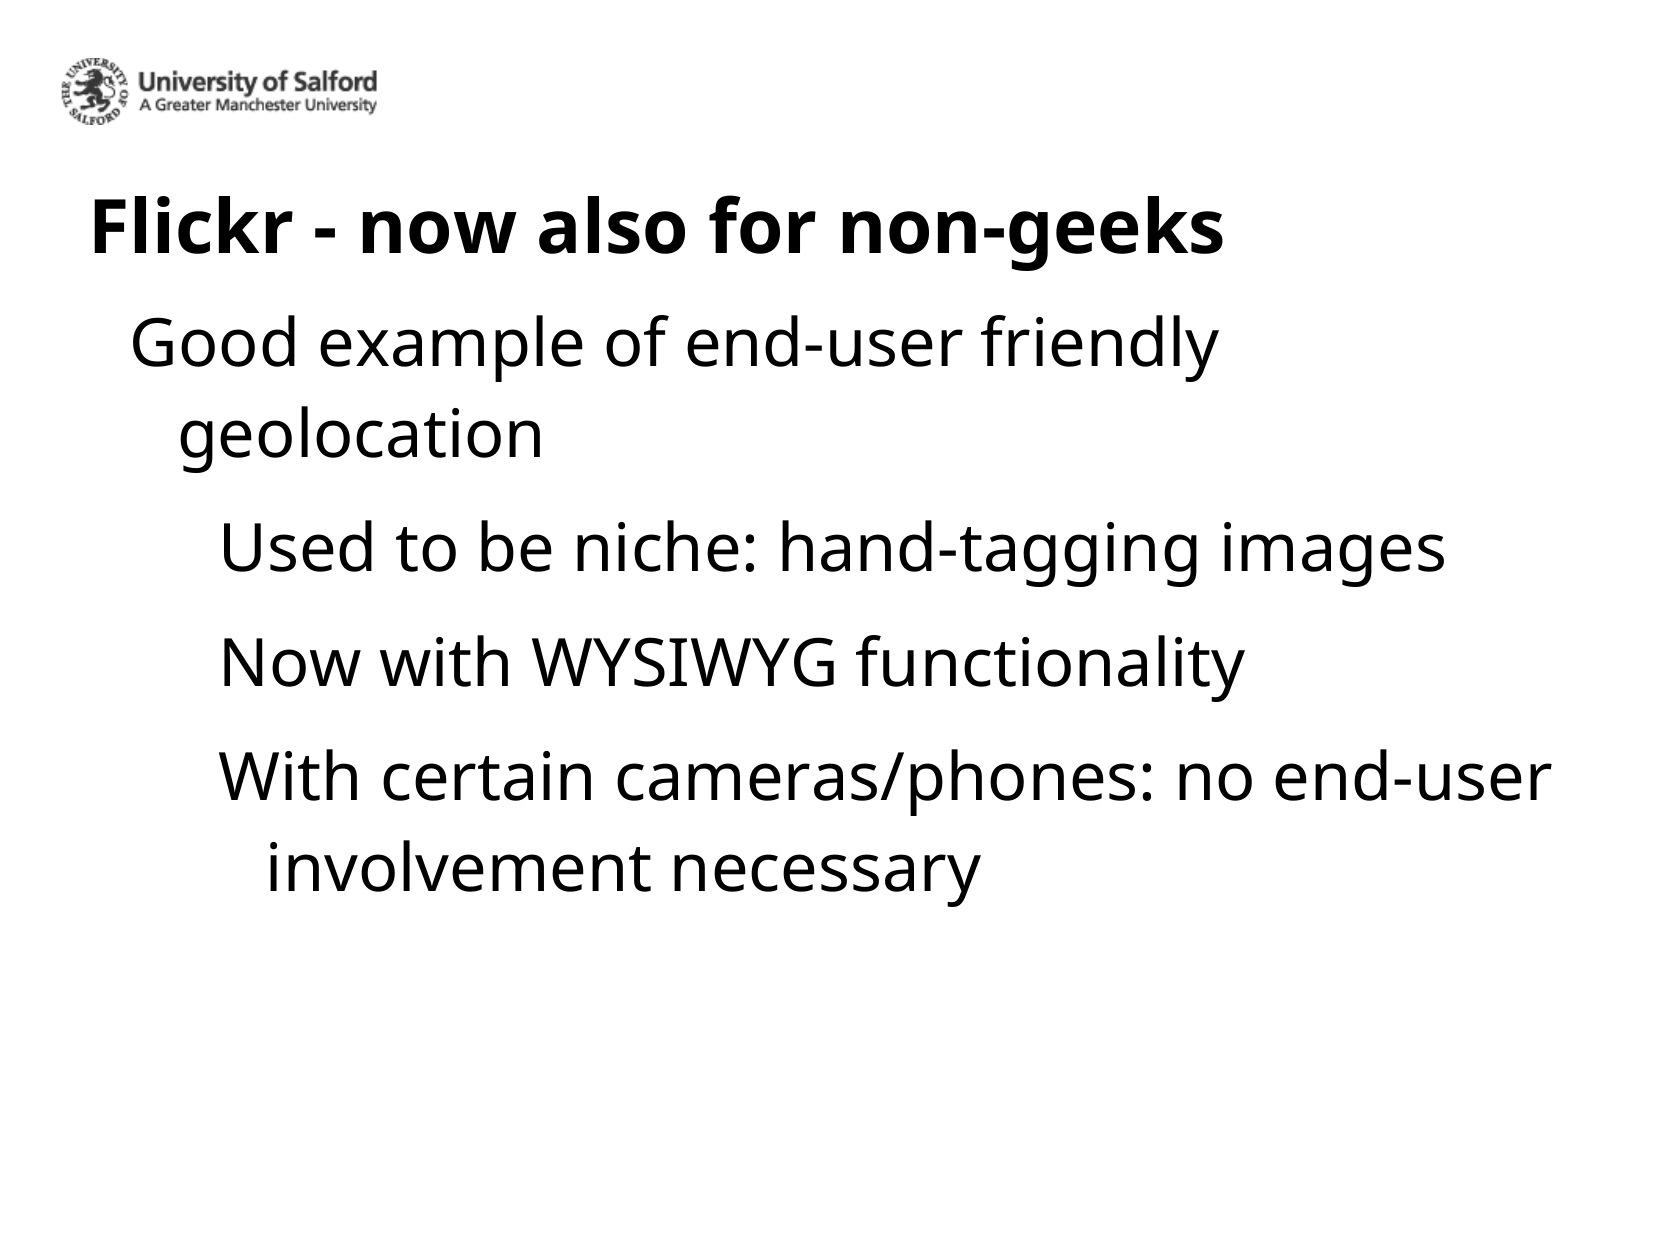

# Flickr - now also for non-geeks
Good example of end-user friendly geolocation
Used to be niche: hand-tagging images
Now with WYSIWYG functionality
With certain cameras/phones: no end-user involvement necessary